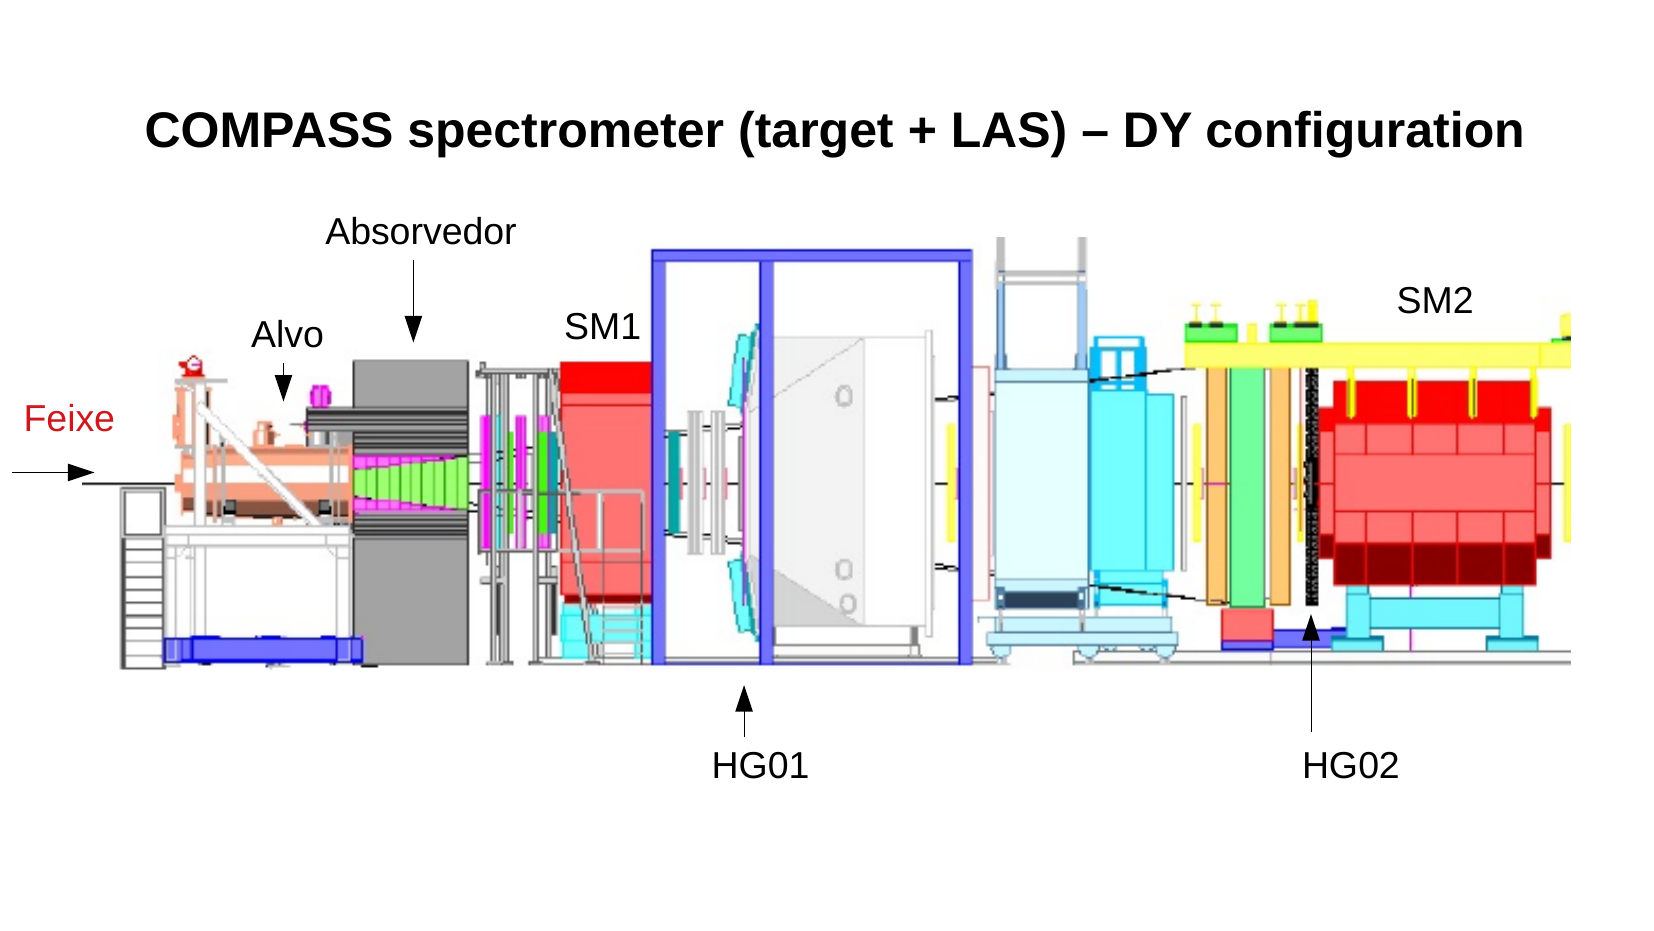

COMPASS spectrometer (target + LAS) – DY configuration
Absorvedor
SM2
SM1
Alvo
Feixe
HG01
HG02